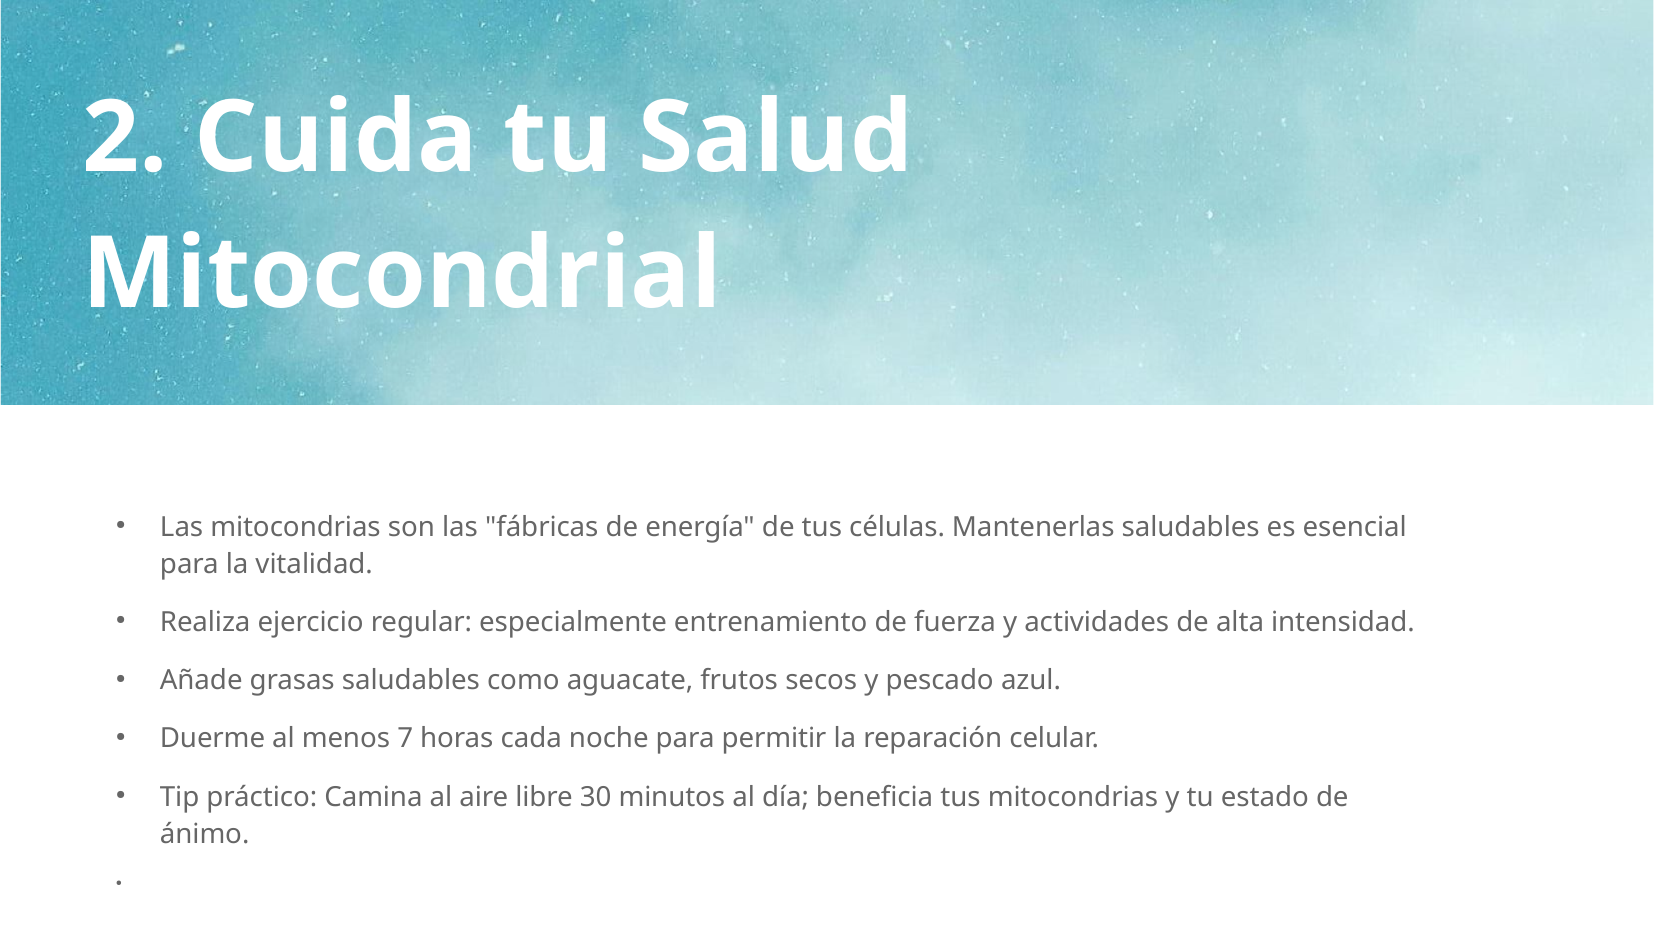

2. Cuida tu Salud Mitocondrial
# Las mitocondrias son las "fábricas de energía" de tus células. Mantenerlas saludables es esencial para la vitalidad.
Realiza ejercicio regular: especialmente entrenamiento de fuerza y actividades de alta intensidad.
Añade grasas saludables como aguacate, frutos secos y pescado azul.
Duerme al menos 7 horas cada noche para permitir la reparación celular.
Tip práctico: Camina al aire libre 30 minutos al día; beneficia tus mitocondrias y tu estado de ánimo.